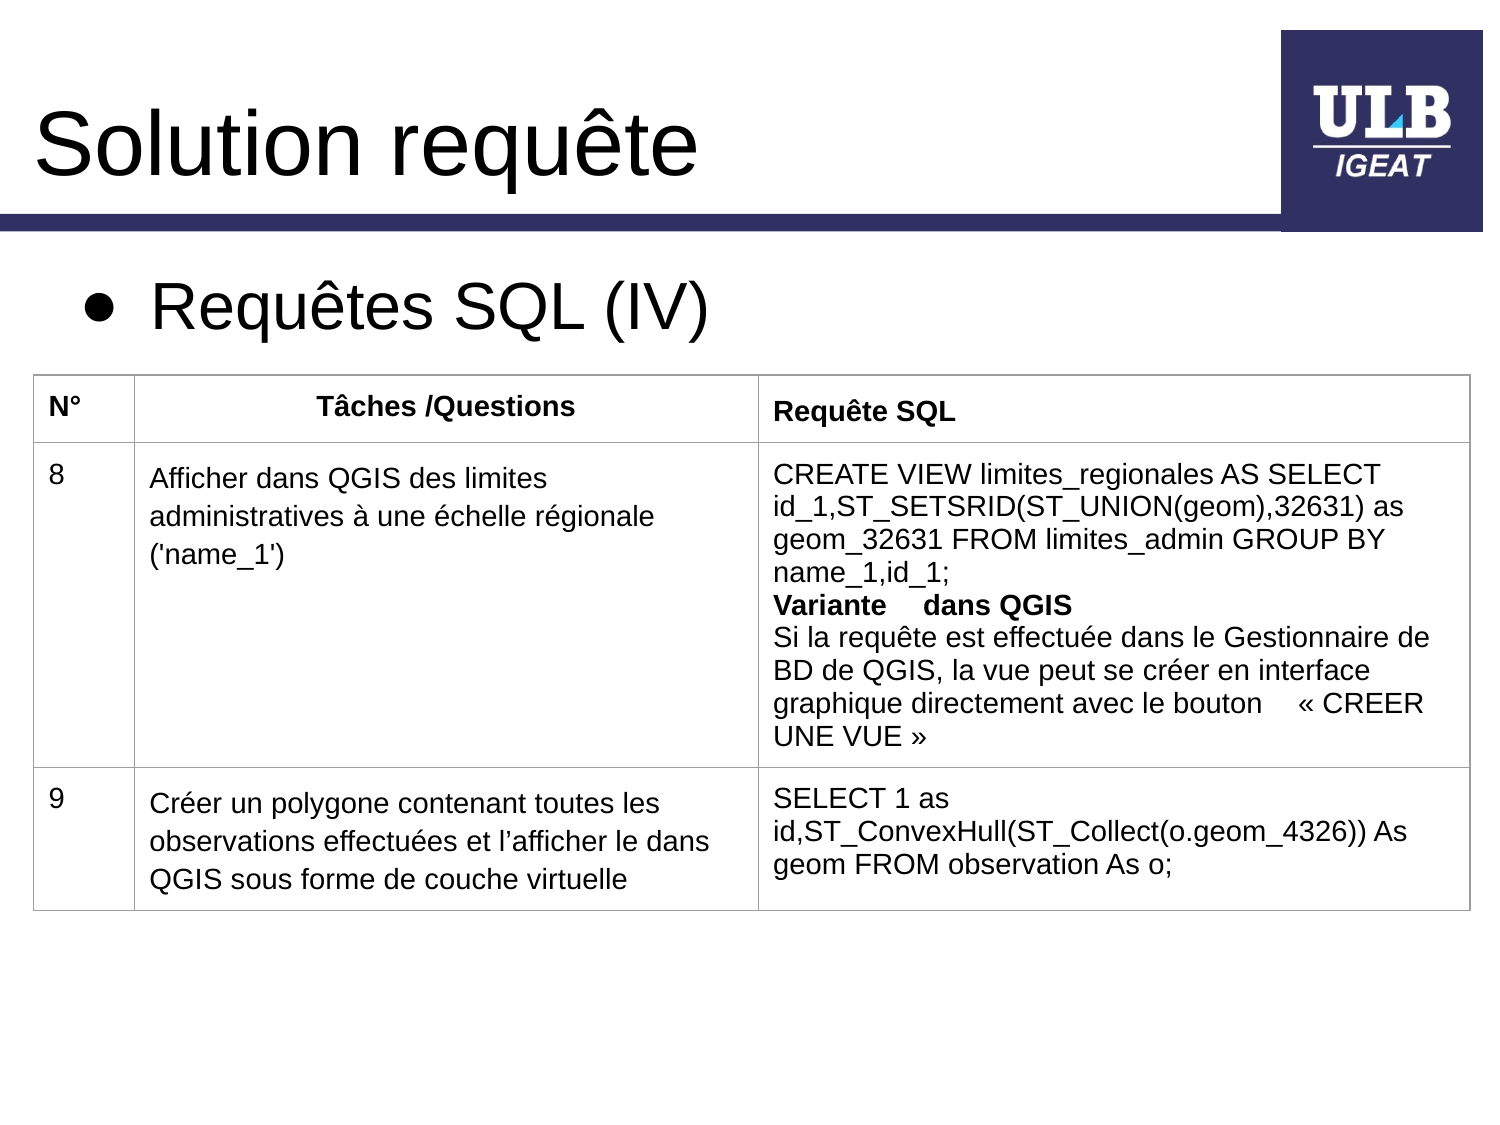

# Solution requête
Requêtes SQL (IV)
| N° | Tâches /Questions | Requête SQL |
| --- | --- | --- |
| 8 | Afficher dans QGIS des limites administratives à une échelle régionale ('name\_1') | CREATE VIEW limites\_regionales AS SELECT id\_1,ST\_SETSRID(ST\_UNION(geom),32631) as geom\_32631 FROM limites\_admin GROUP BY name\_1,id\_1; Variante dans QGIS Si la requête est effectuée dans le Gestionnaire de BD de QGIS, la vue peut se créer en interface graphique directement avec le bouton « CREER UNE VUE » |
| 9 | Créer un polygone contenant toutes les observations effectuées et l’afficher le dans QGIS sous forme de couche virtuelle | SELECT 1 as id,ST\_ConvexHull(ST\_Collect(o.geom\_4326)) As geom FROM observation As o; |